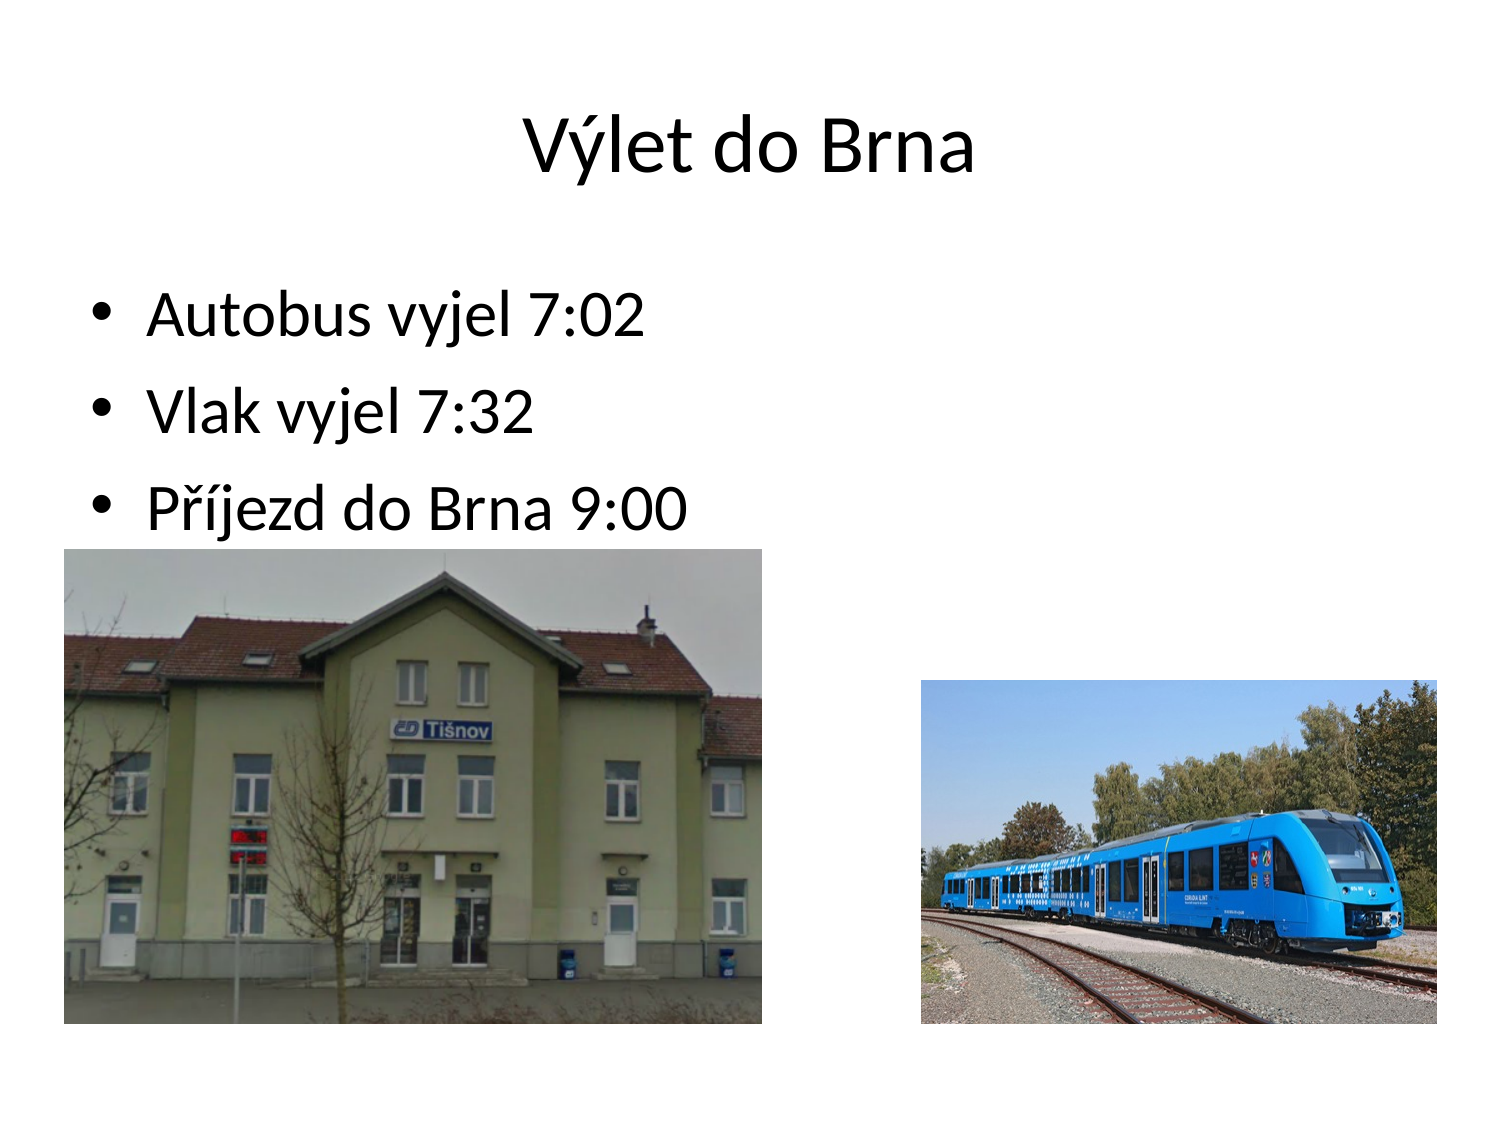

# Výlet do Brna
Autobus vyjel 7:02
Vlak vyjel 7:32
Příjezd do Brna 9:00